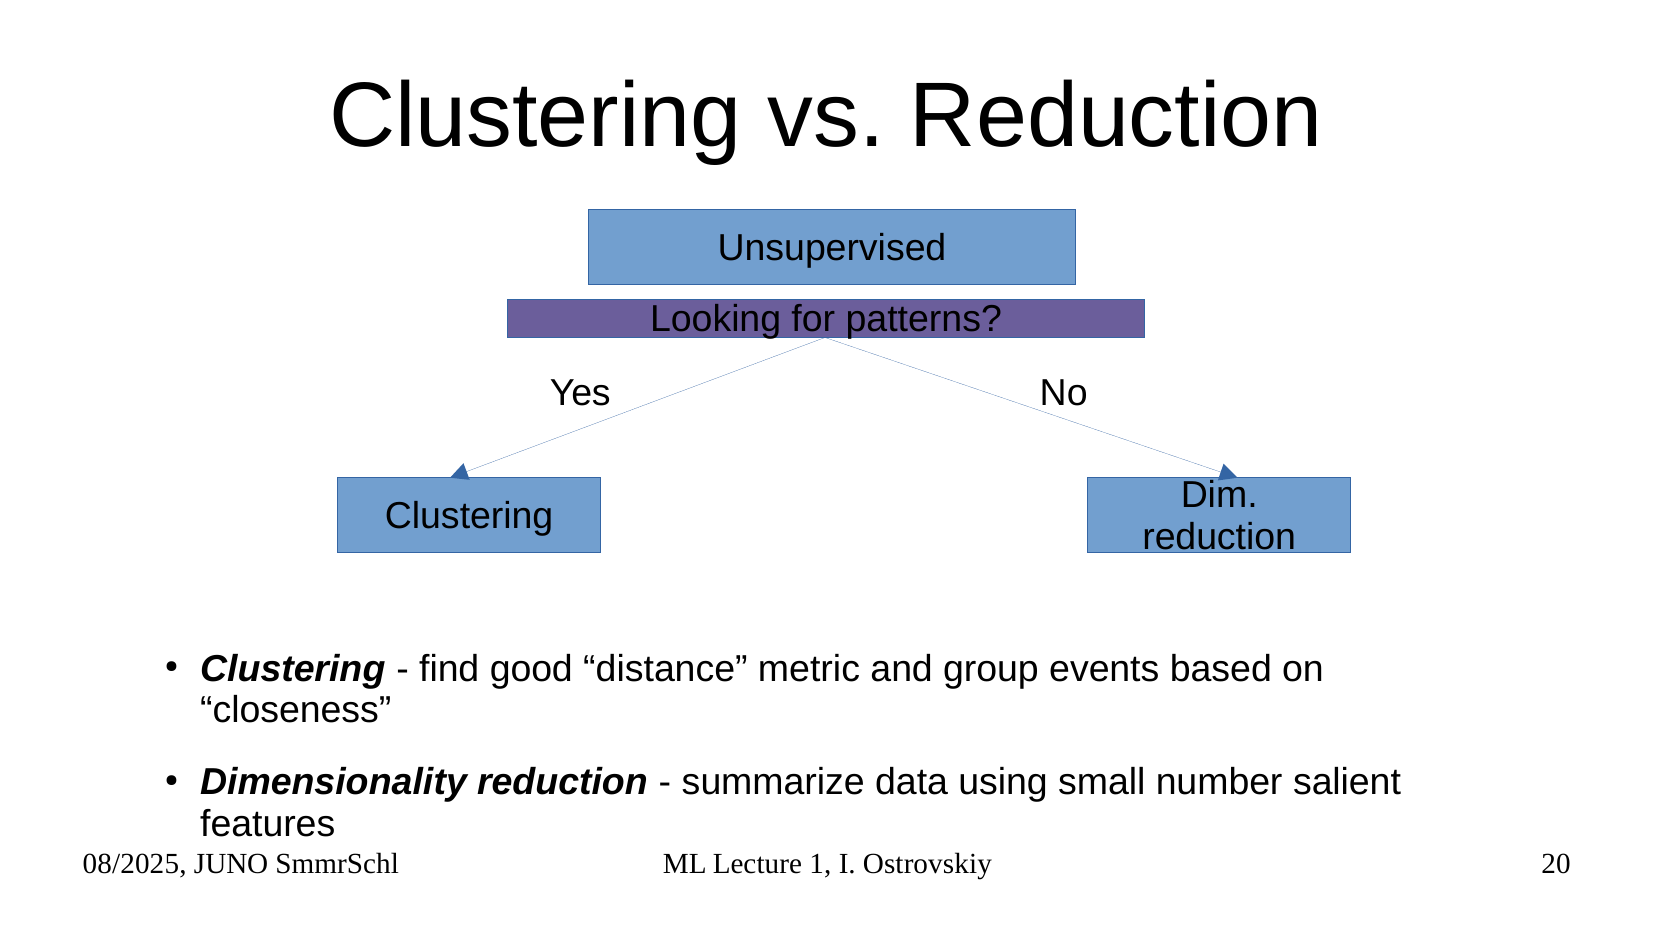

# Clustering vs. Reduction
Unsupervised
Looking for patterns?
	Yes No
Clustering
Dim. reduction
Clustering - find good “distance” metric and group events based on “closeness”
Dimensionality reduction - summarize data using small number salient features
08/2025, JUNO SmmrSchl
ML Lecture 1, I. Ostrovskiy
20